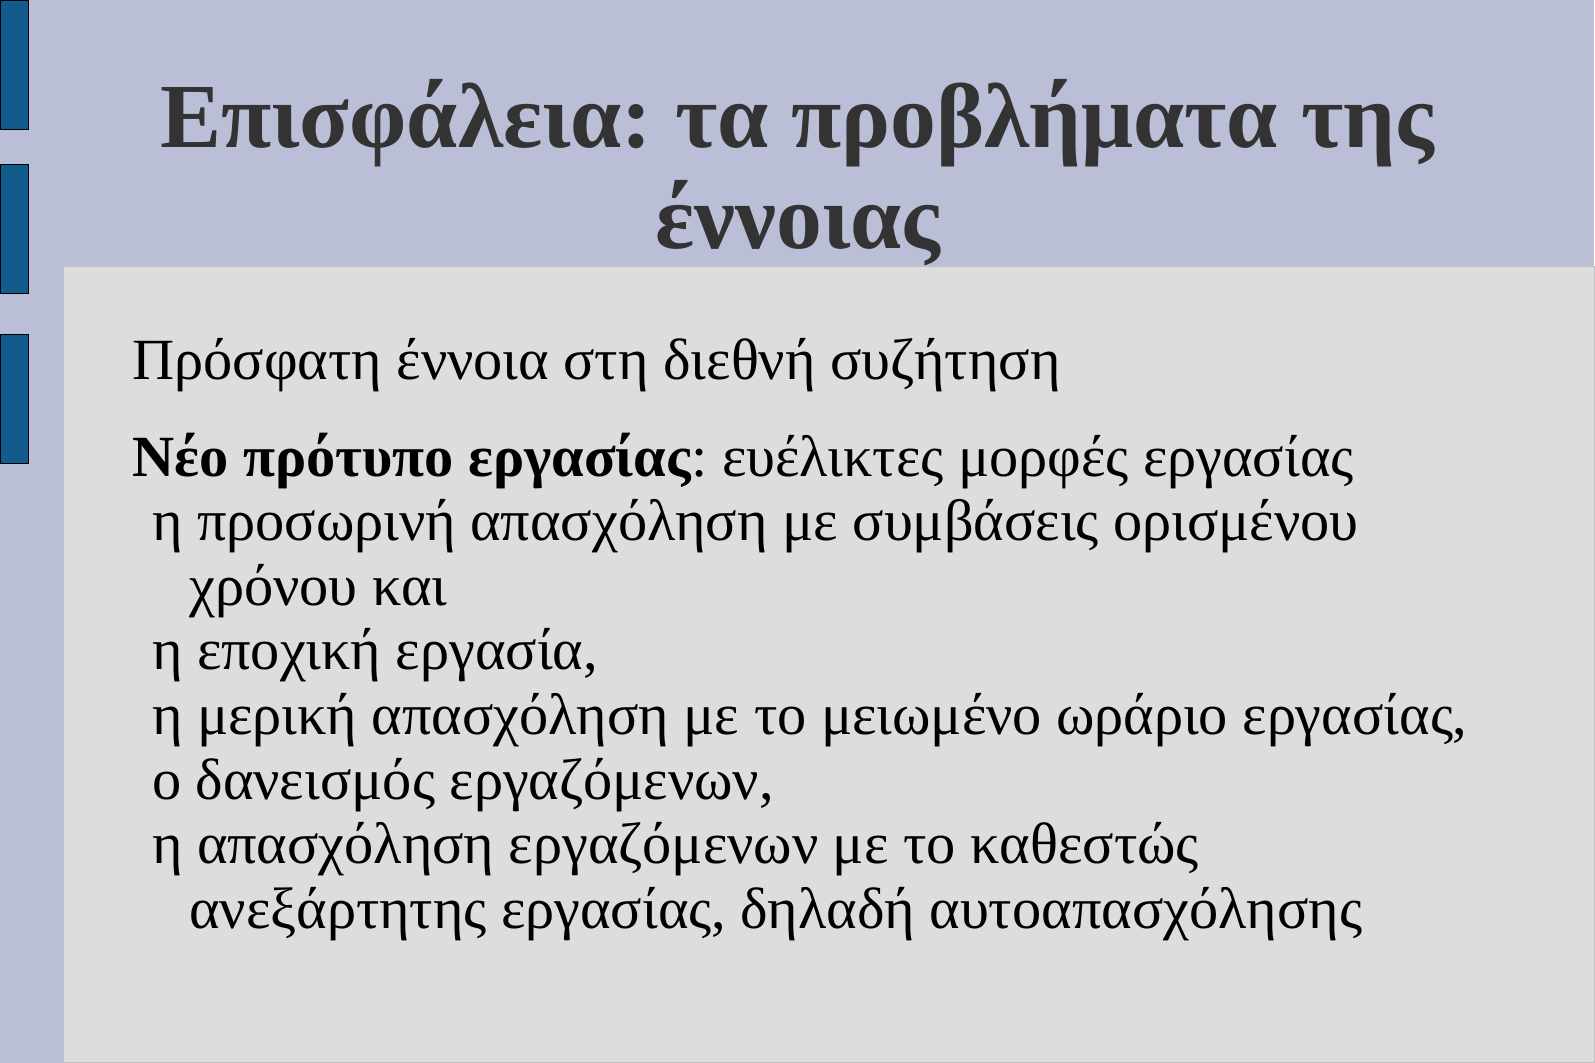

# Επισφάλεια: τα προβλήματα της έννοιας
Πρόσφατη έννοια στη διεθνή συζήτηση
Νέο πρότυπο εργασίας: ευέλικτες μορφές εργασίας
η προσωρινή απασχόληση με συμβάσεις ορισμένου χρόνου και
η εποχική εργασία,
η μερική απασχόληση με το μειωμένο ωράριο εργασίας,
ο δανεισμός εργαζόμενων,
η απασχόληση εργαζόμενων με το καθεστώς ανεξάρτητης εργασίας, δηλαδή αυτοαπασχόλησης